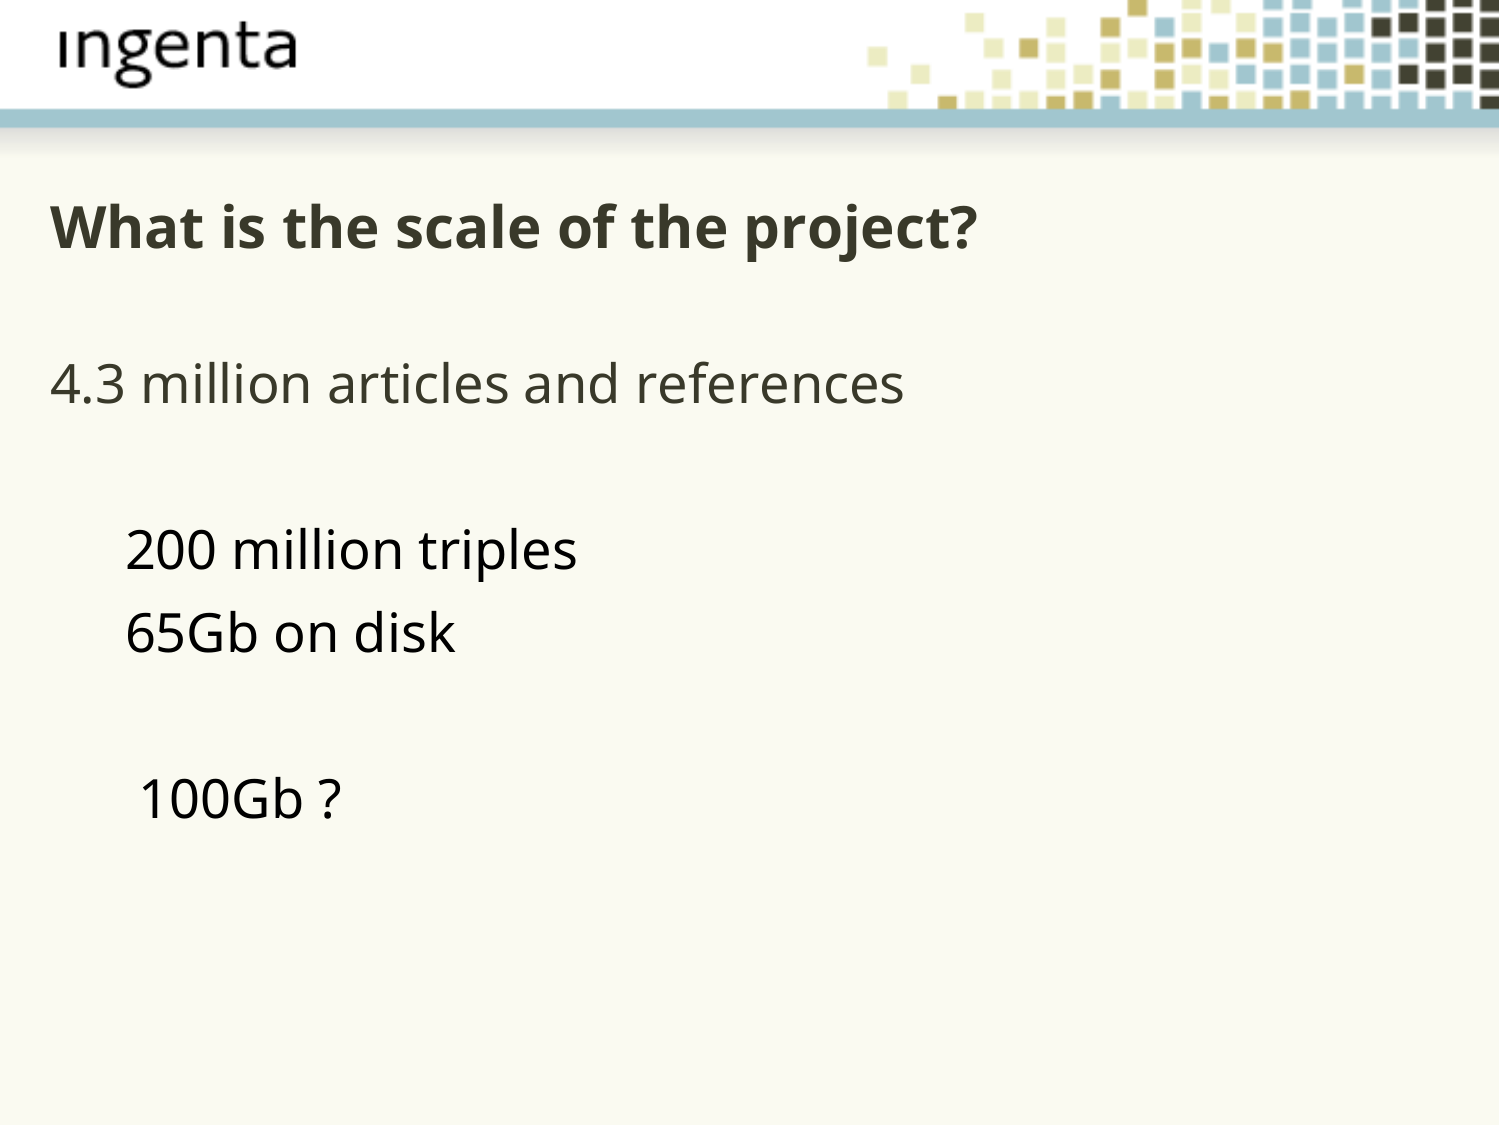

# What is the scale of the project?
4.3 million articles and references
200 million triples
65Gb on disk
 100Gb ?